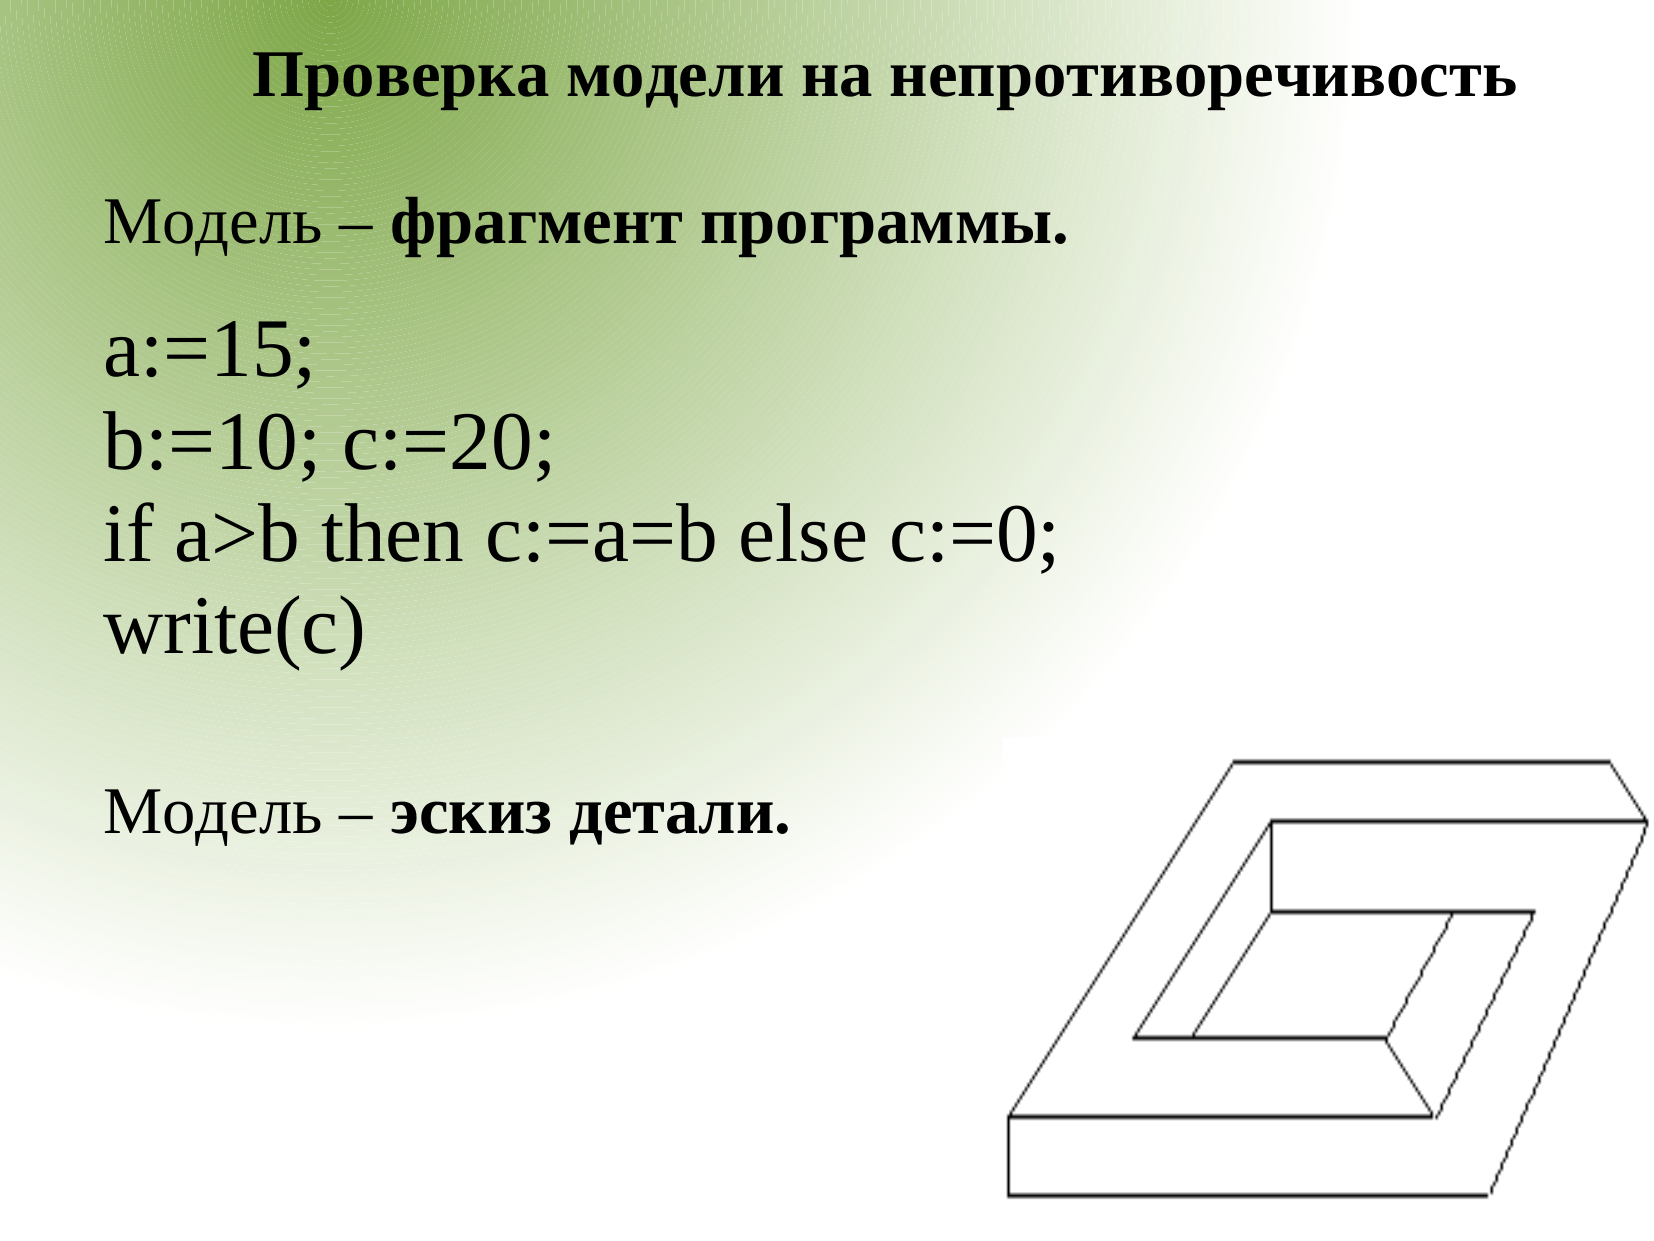

Проверка модели на непротиворечивость
Модель – фрагмент программы.
a:=15;
b:=10; c:=20;
if a>b then c:=a=b else c:=0;
write(c)
Модель – эскиз детали.